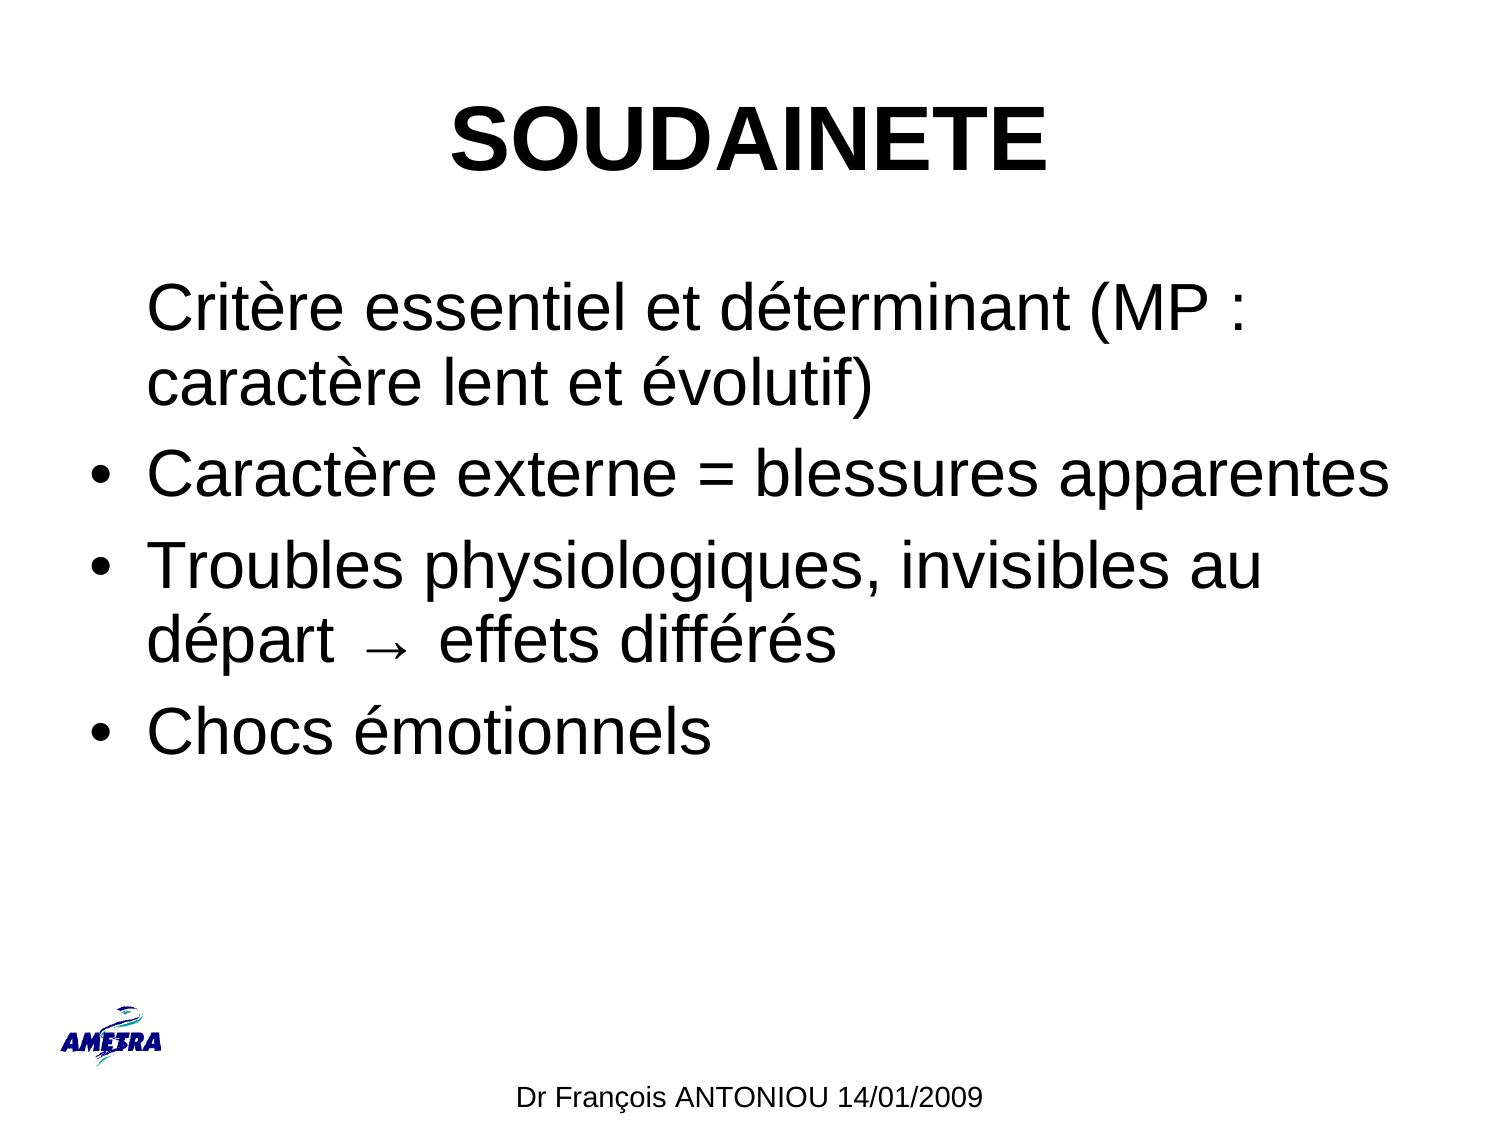

# SOUDAINETE
	Critère essentiel et déterminant (MP : caractère lent et évolutif)
Caractère externe = blessures apparentes
Troubles physiologiques, invisibles au départ → effets différés
Chocs émotionnels
Dr François ANTONIOU 14/01/2009